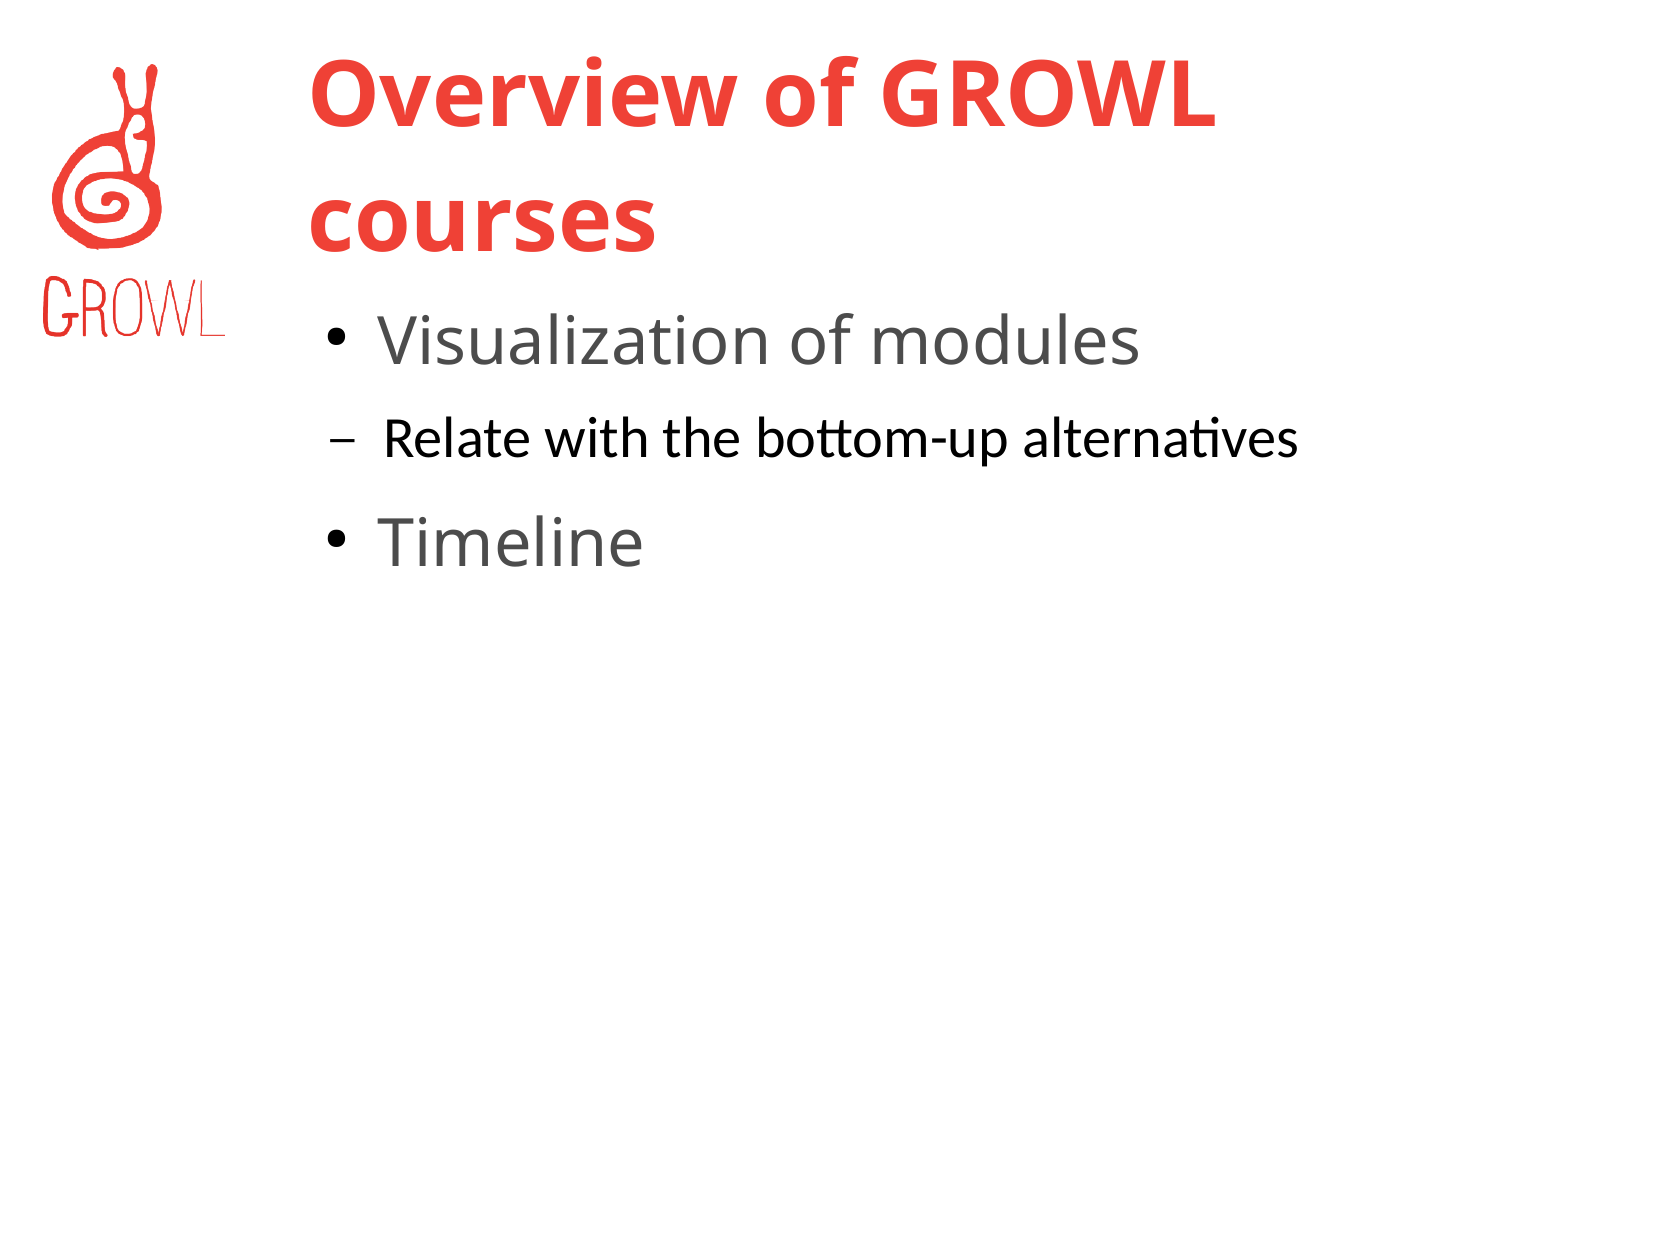

# Overview of GROWL courses
Visualization of modules
Relate with the bottom-up alternatives
Timeline